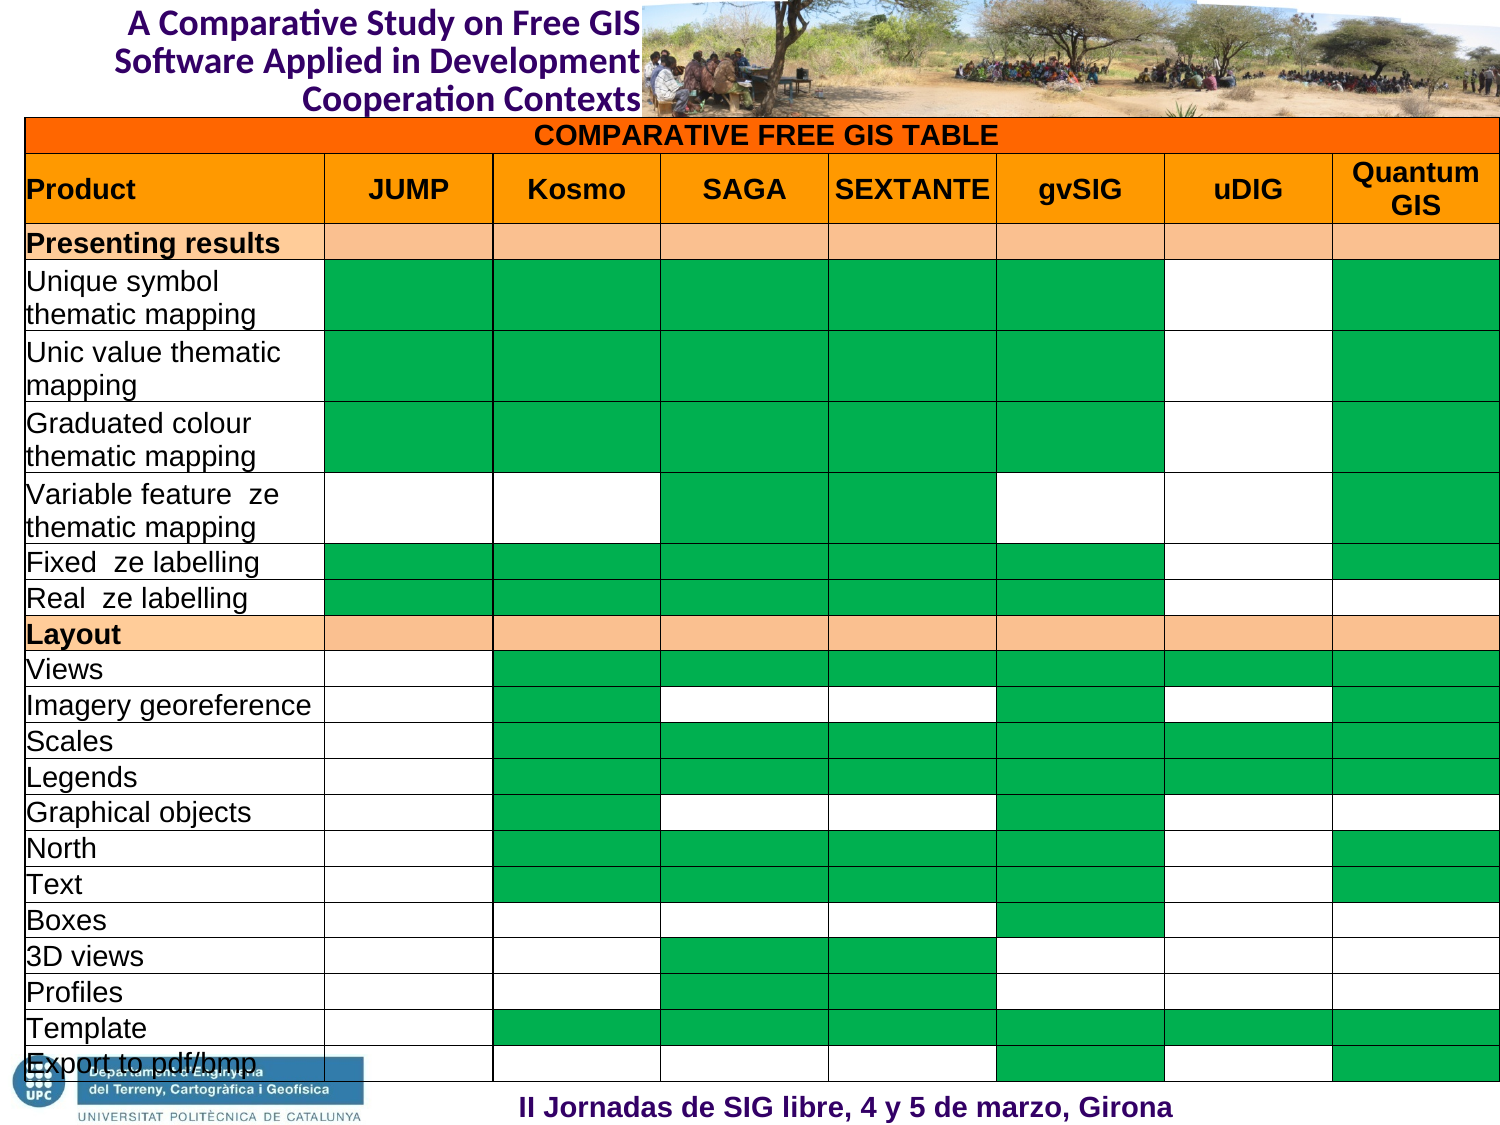

COMPARATIVE FREE GIS TABLE
Product
JUMP
Kosmo
SAGA
SEXTANTE
gvSIG
uDIG
Quantum GIS
Presenting results
Unique symbol thematic mapping
Unic value thematic mapping
Graduated colour thematic mapping
Variable feature ze thematic mapping
Fixed ze labelling
Real ze labelling
Layout
Views
Imagery georeference
Scales
Legends
Graphical objects
North
Text
Boxes
3D views
Profiles
Template
Export to pdf/bmp
II Jornadas de SIG libre, 4 y 5 de marzo, Girona